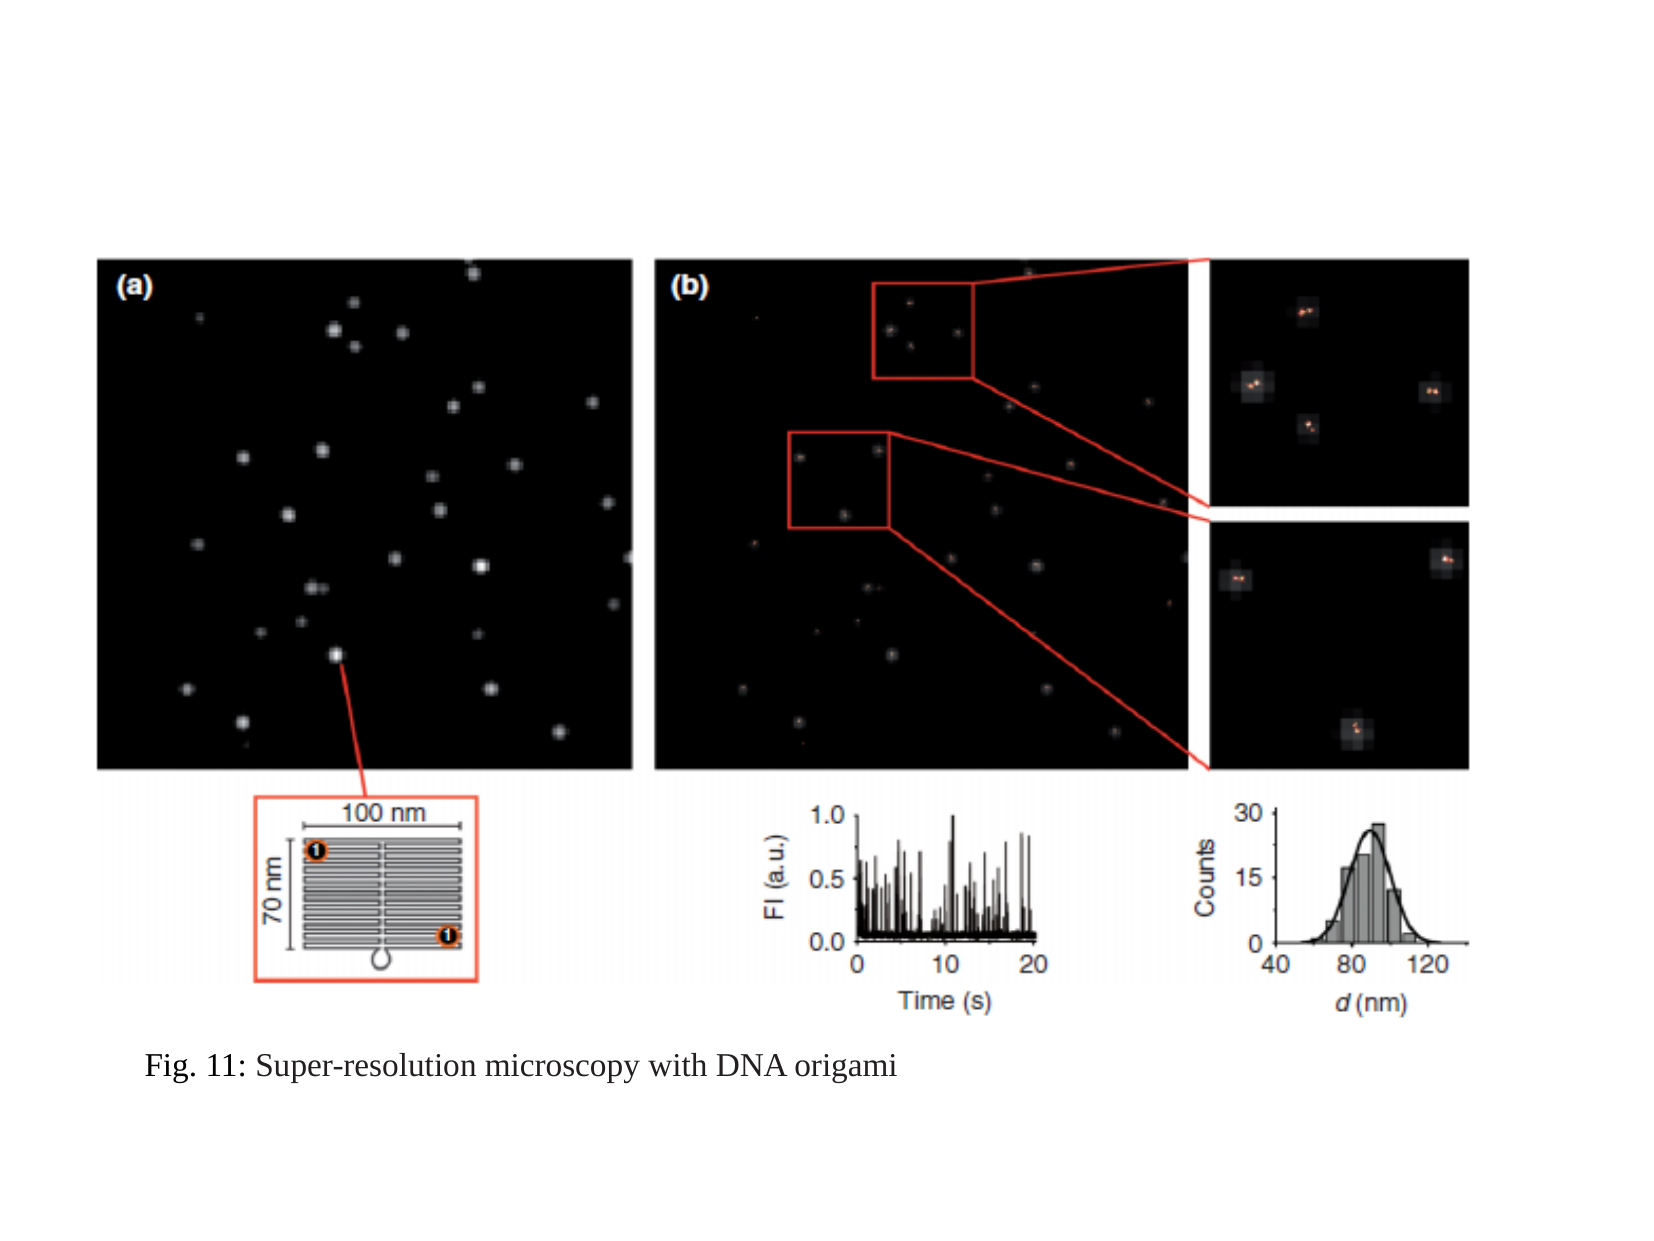

Fig. 11: Super-resolution microscopy with DNA origami